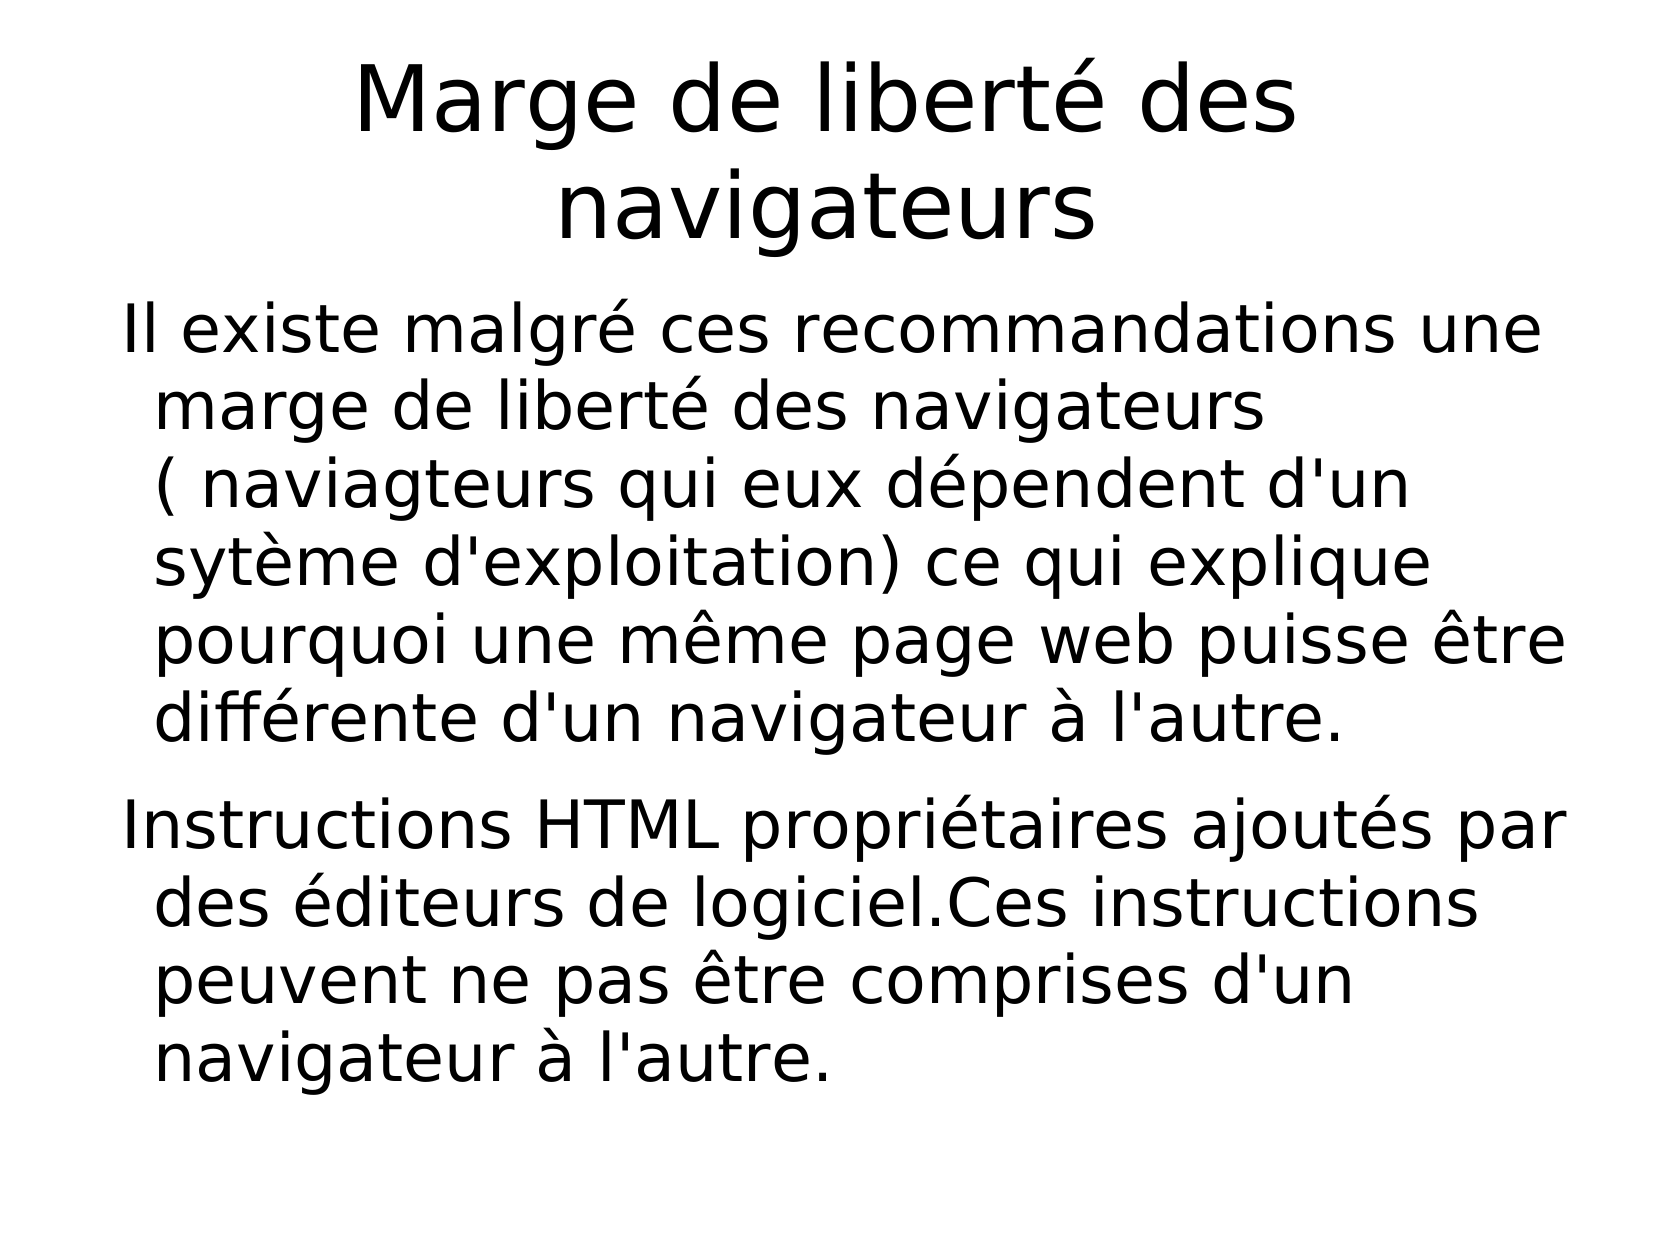

# Marge de liberté des navigateurs
 Il existe malgré ces recommandations une marge de liberté des navigateurs ( naviagteurs qui eux dépendent d'un sytème d'exploitation) ce qui explique pourquoi une même page web puisse être différente d'un navigateur à l'autre.
 Instructions HTML propriétaires ajoutés par des éditeurs de logiciel.Ces instructions peuvent ne pas être comprises d'un navigateur à l'autre.